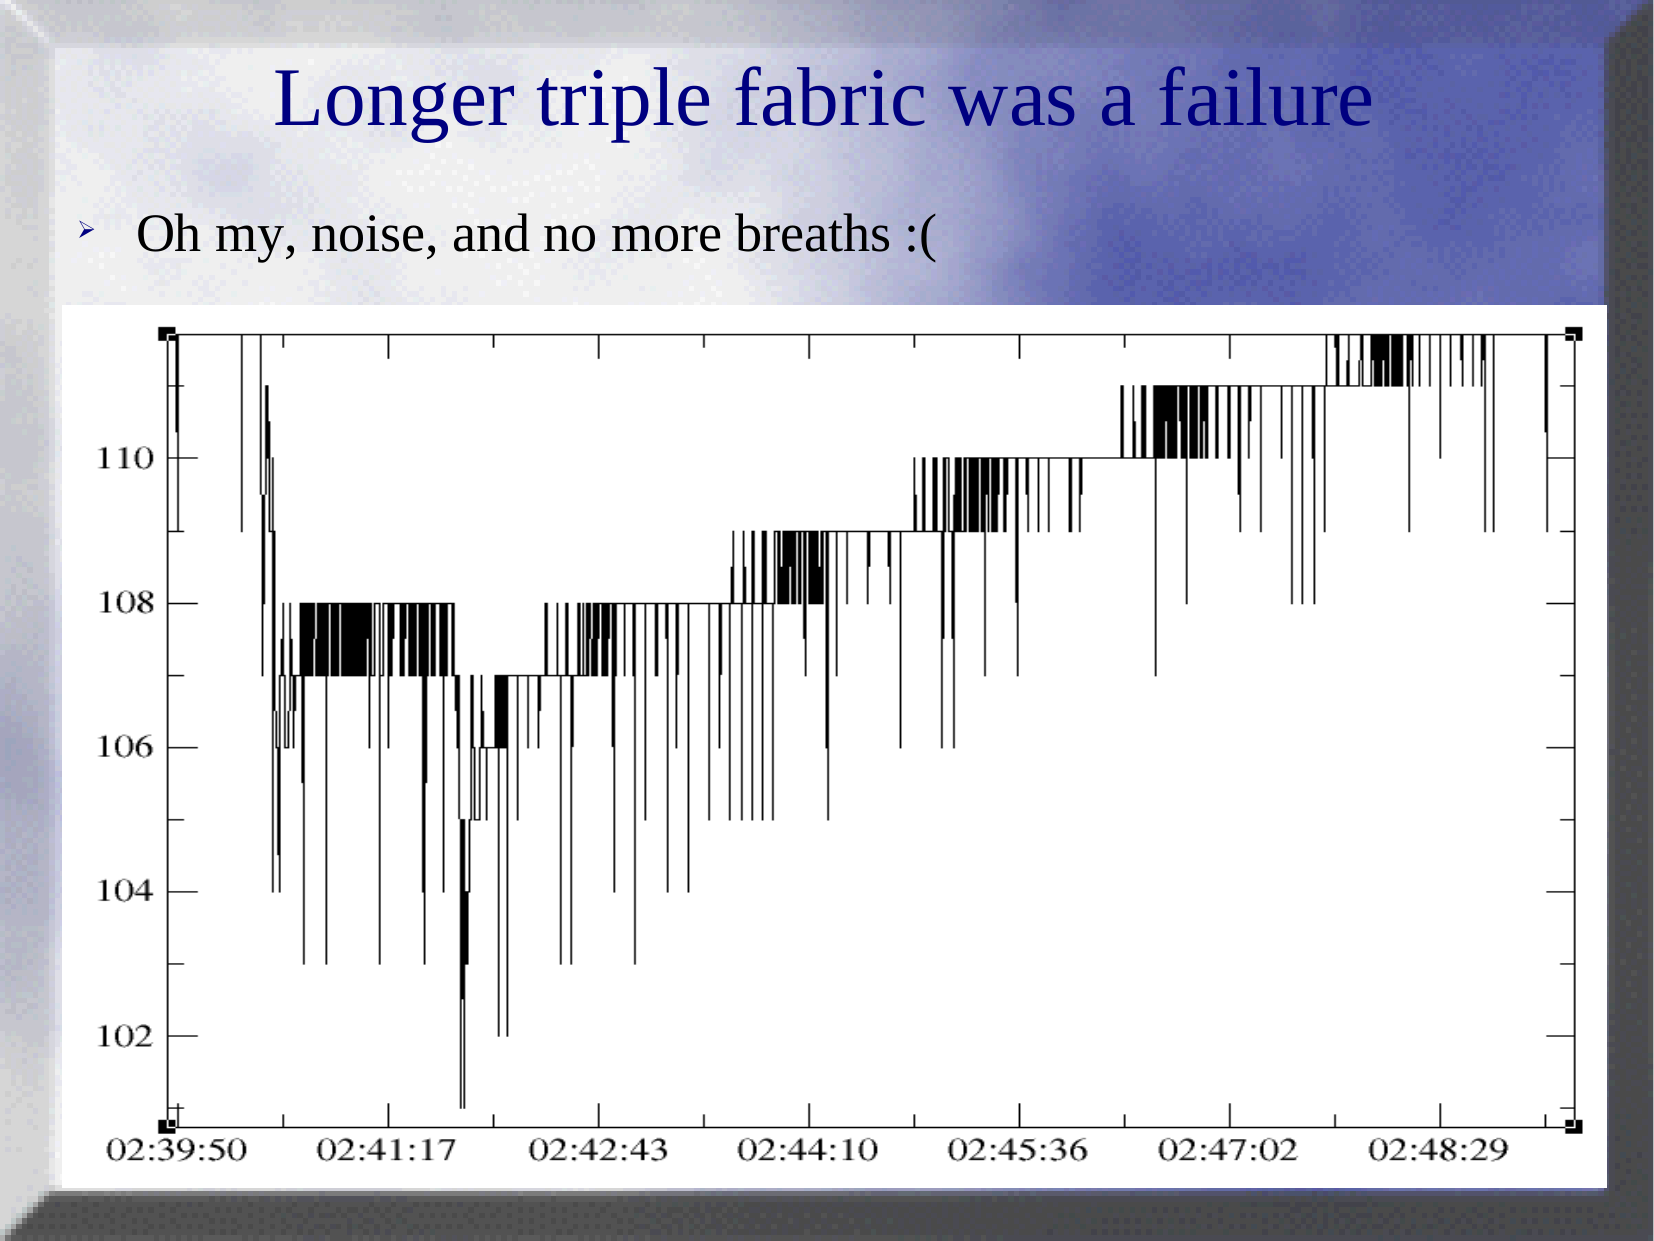

# Longer triple fabric was a failure
Oh my, noise, and no more breaths :(